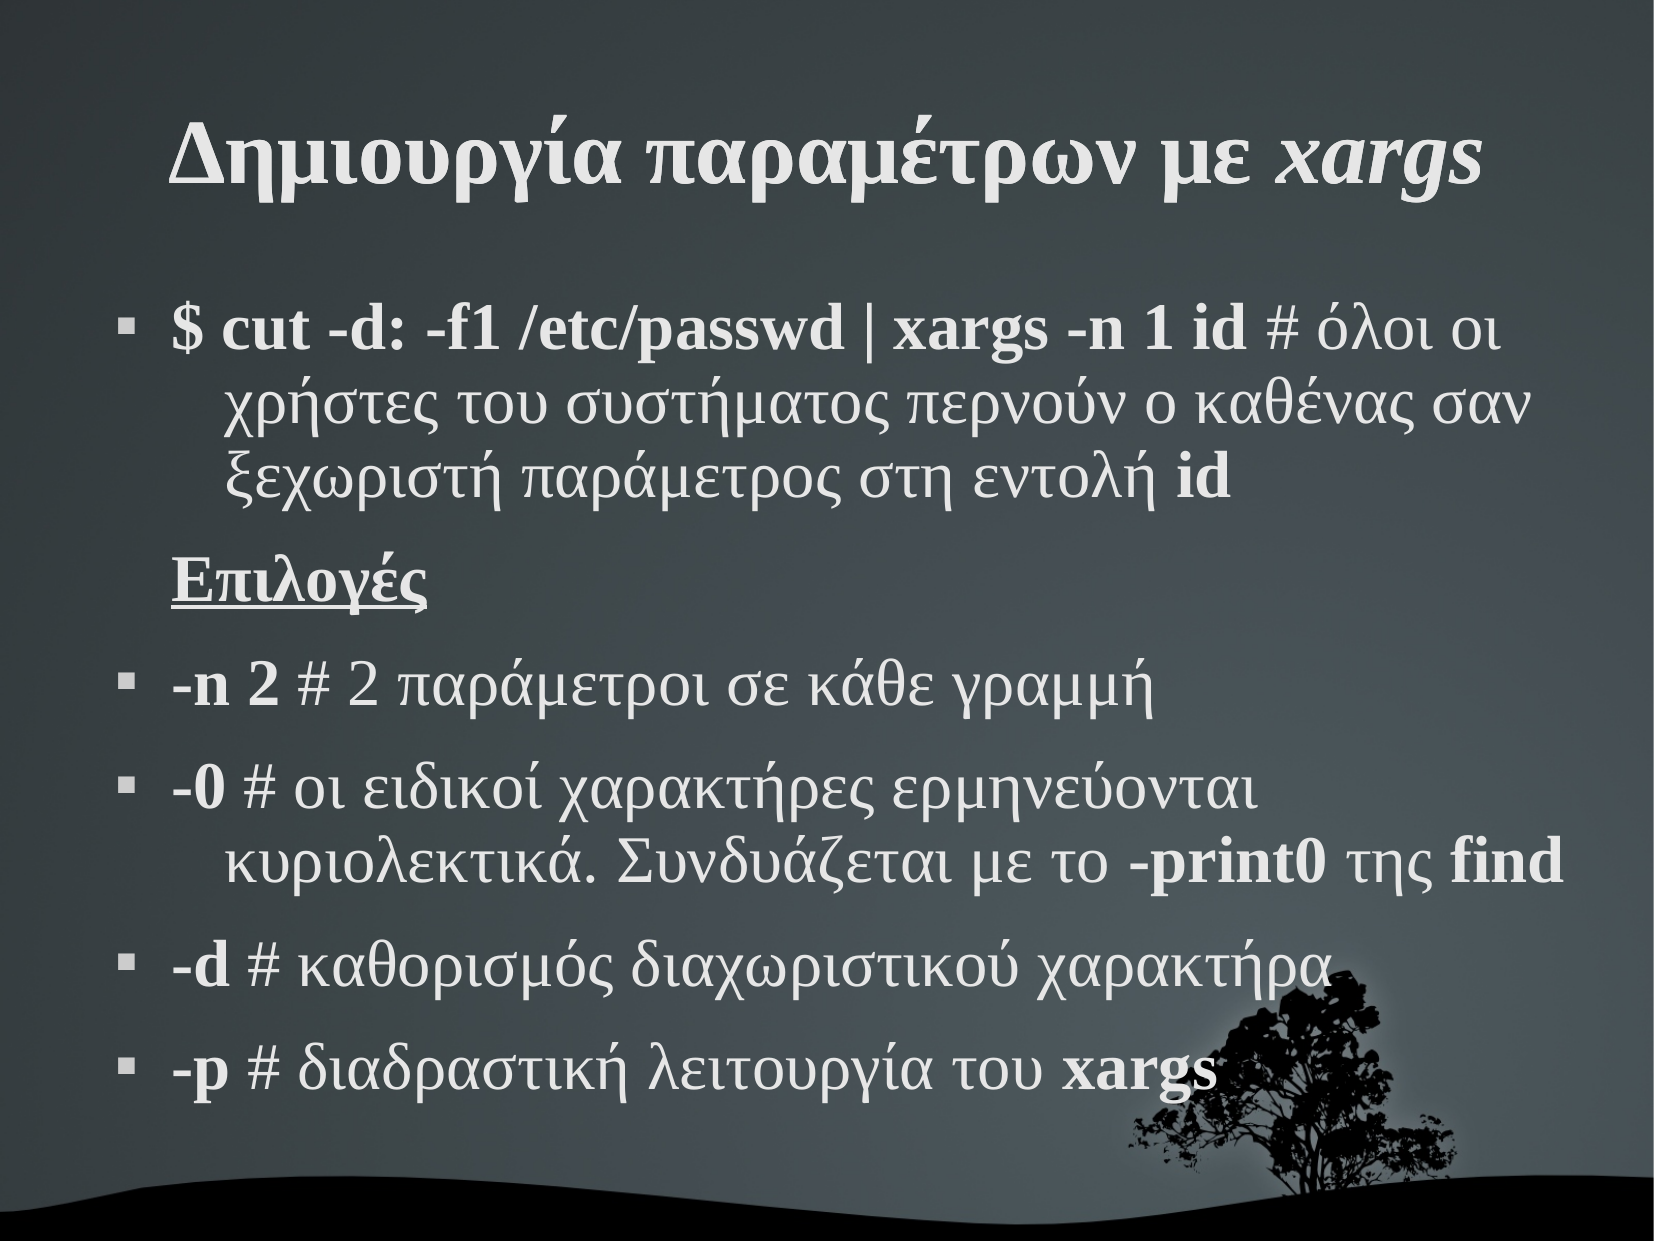

Δημιουργία παραμέτρων με xargs
Δημιουργία παραμέτρων με xargs
# $ cut -d: -f1 /etc/passwd | xargs -n 1 id # όλοι οι χρήστες του συστήματος περνούν ο καθένας σαν ξεχωριστή παράμετρος στη εντολή id
Επιλογές
-n 2 # 2 παράμετροι σε κάθε γραμμή
-0 # οι ειδικοί χαρακτήρες ερμηνεύονται κυριολεκτικά. Συνδυάζεται με το -print0 της find
-d # καθορισμός διαχωριστικού χαρακτήρα
-p # διαδραστική λειτουργία του xargs